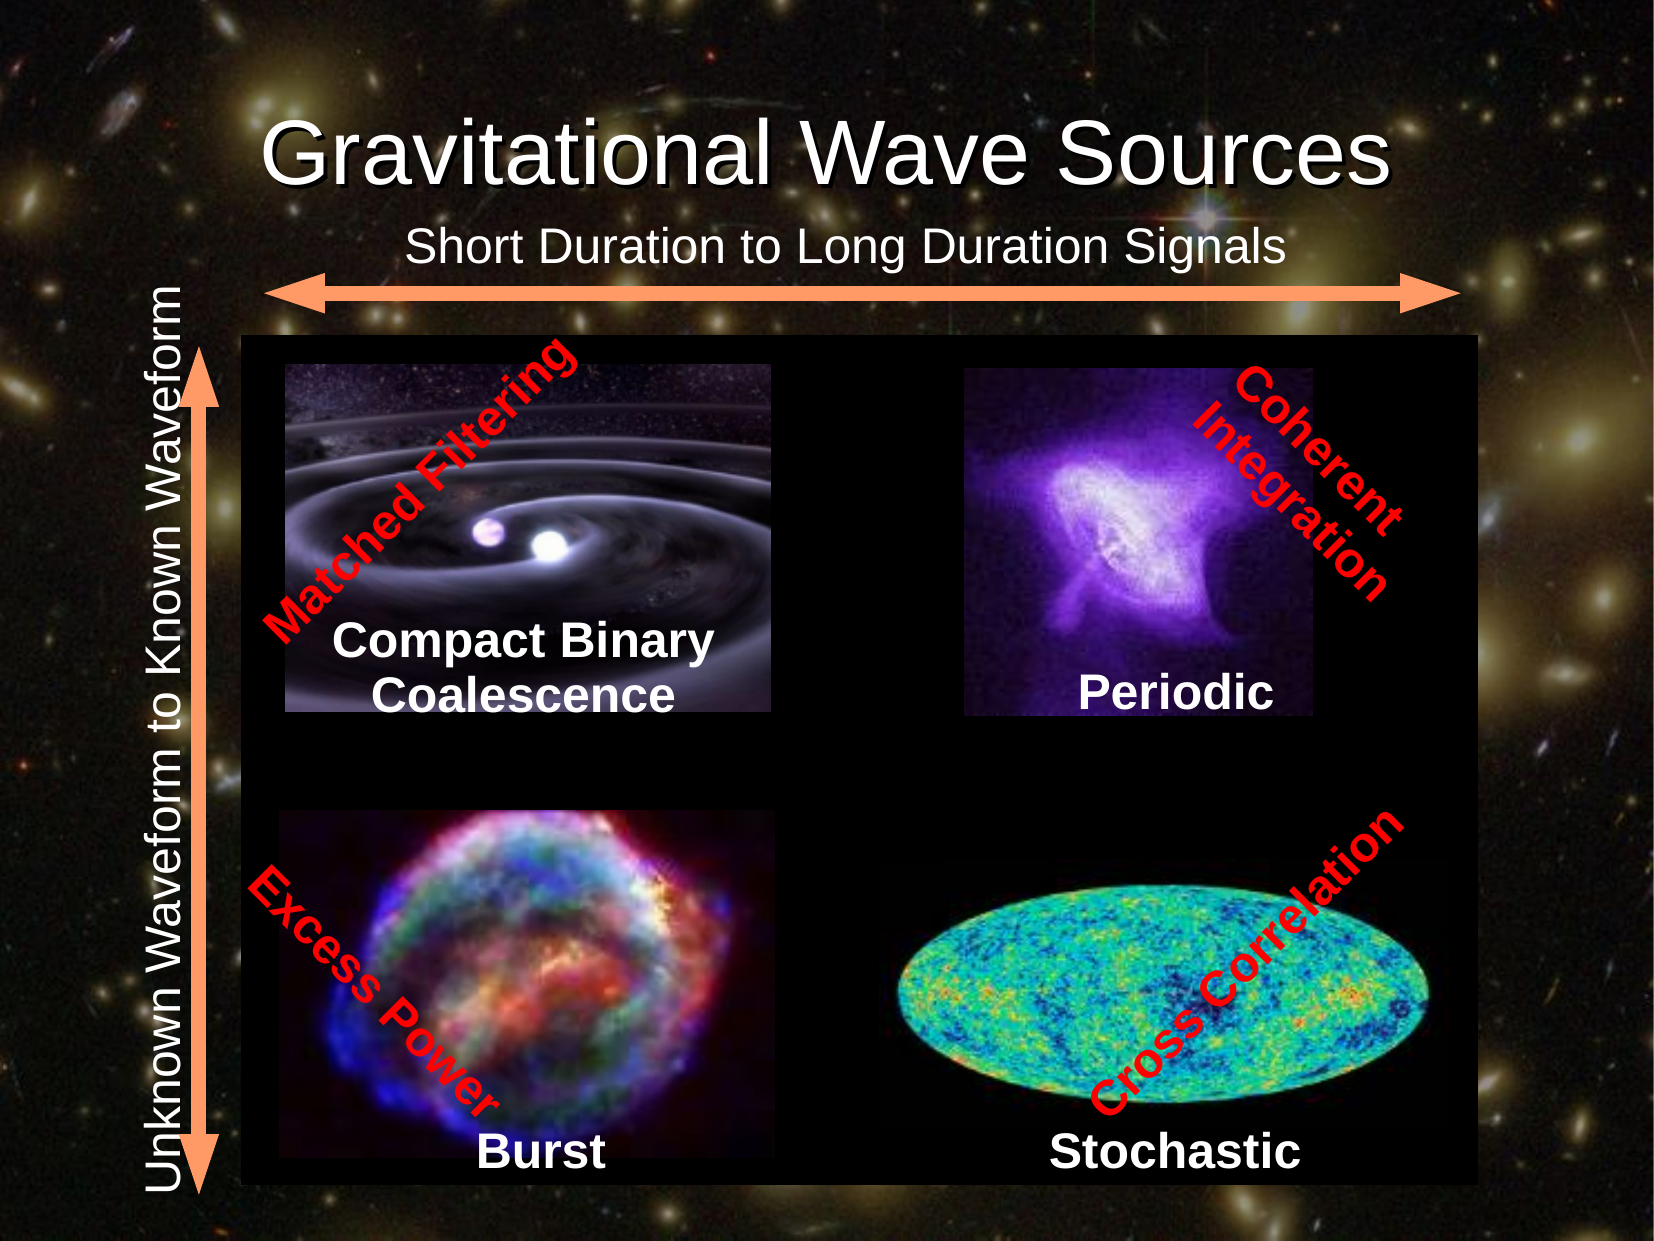

# Gravitational Wave Sources
Matched Filtering
Coherent
Integration
Compact Binary
Coalescence
Periodic
Cross Correlation
Excess Power
Burst
Stochastic
Short Duration to Long Duration Signals
Unknown Waveform to Known Waveform